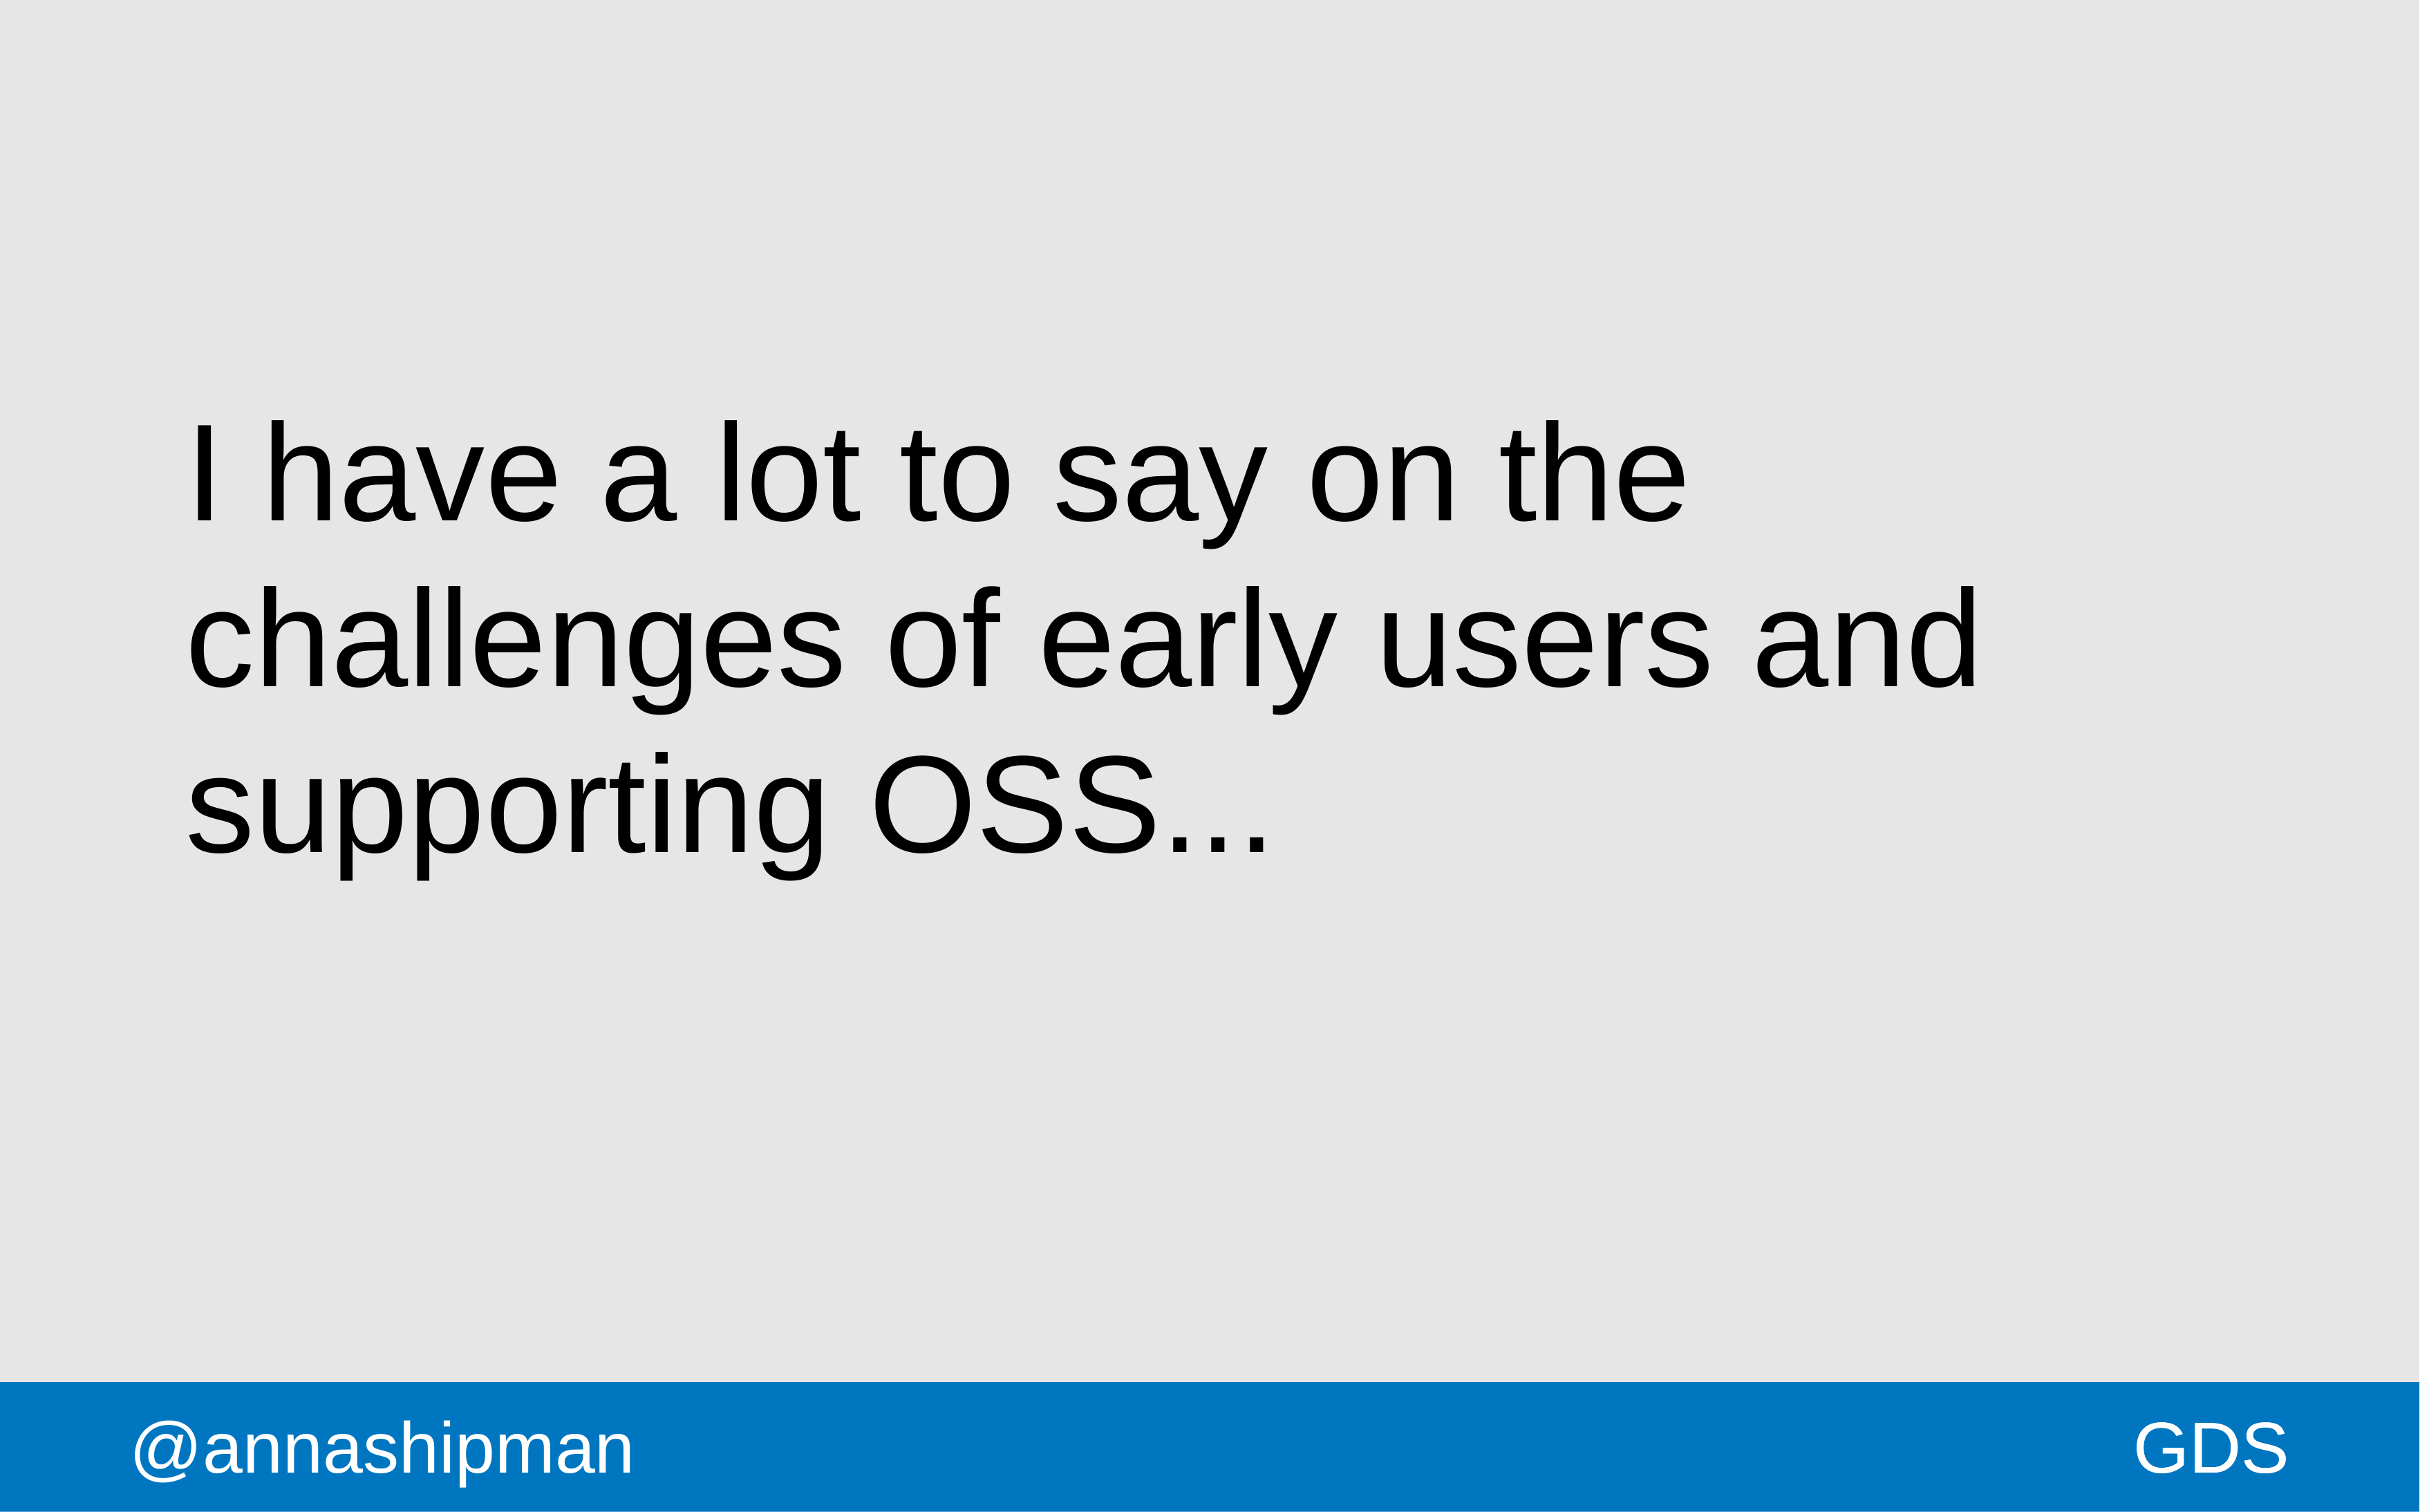

# I have a lot to say on the challenges of early users and supporting OSS...